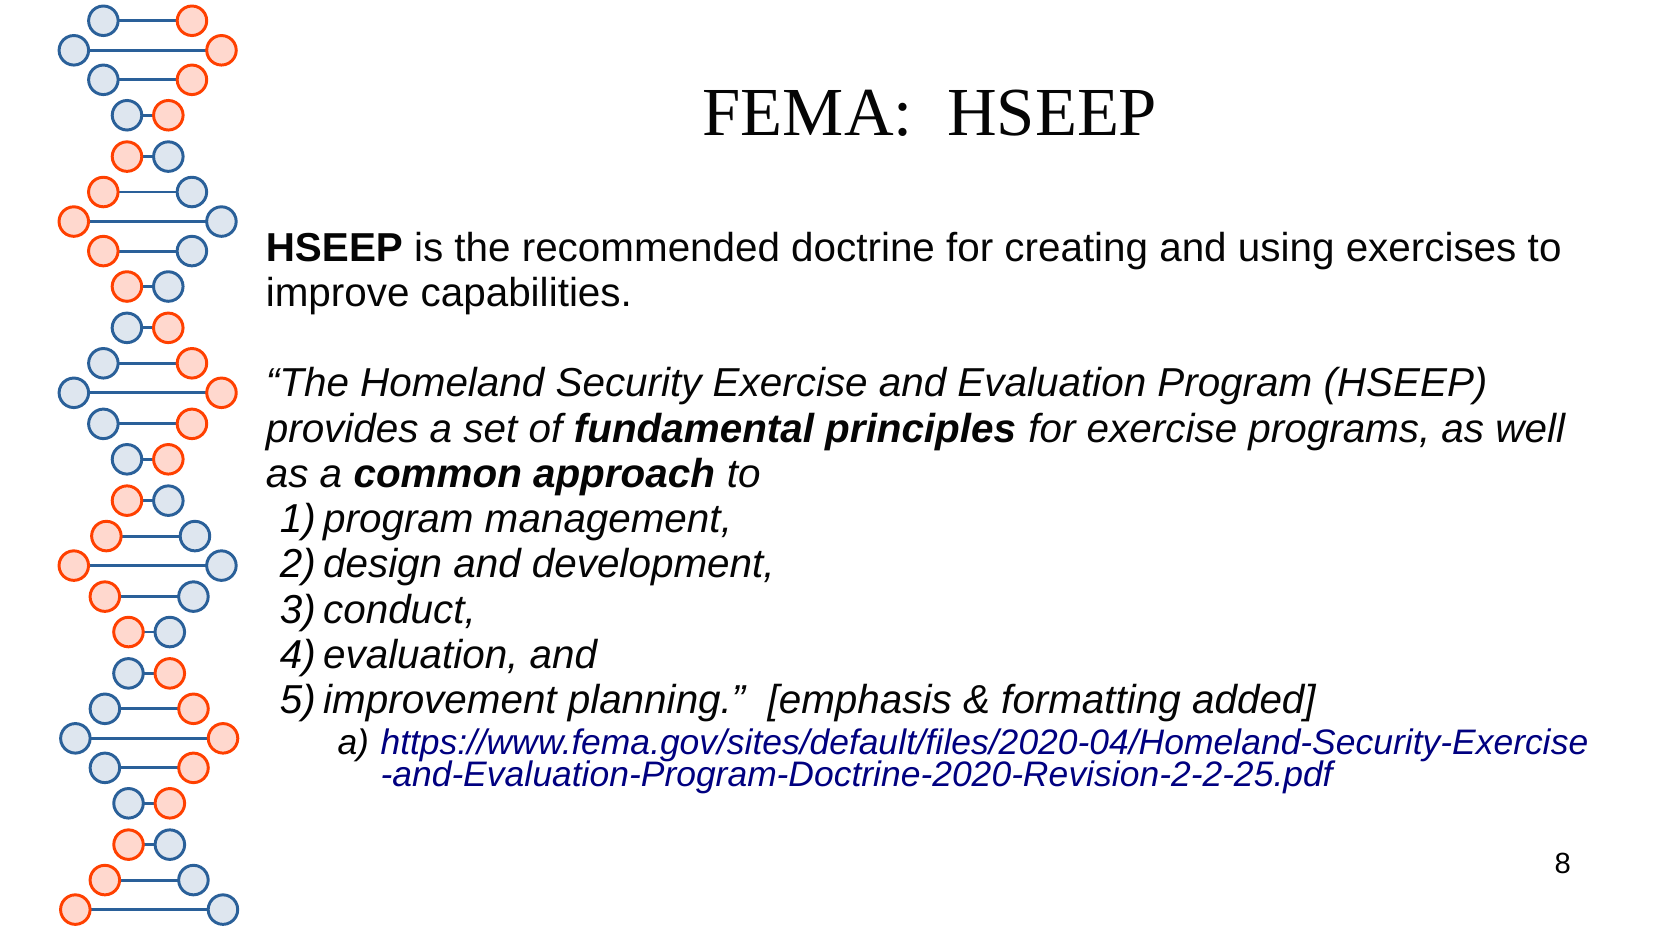

# FEMA: HSEEP
HSEEP is the recommended doctrine for creating and using exercises to improve capabilities.
“The Homeland Security Exercise and Evaluation Program (HSEEP) provides a set of fundamental principles for exercise programs, as well as a common approach to
program management,
design and development,
conduct,
evaluation, and
improvement planning.” [emphasis & formatting added]
https://www.fema.gov/sites/default/files/2020-04/Homeland-Security-Exercise-and-Evaluation-Program-Doctrine-2020-Revision-2-2-25.pdf
8